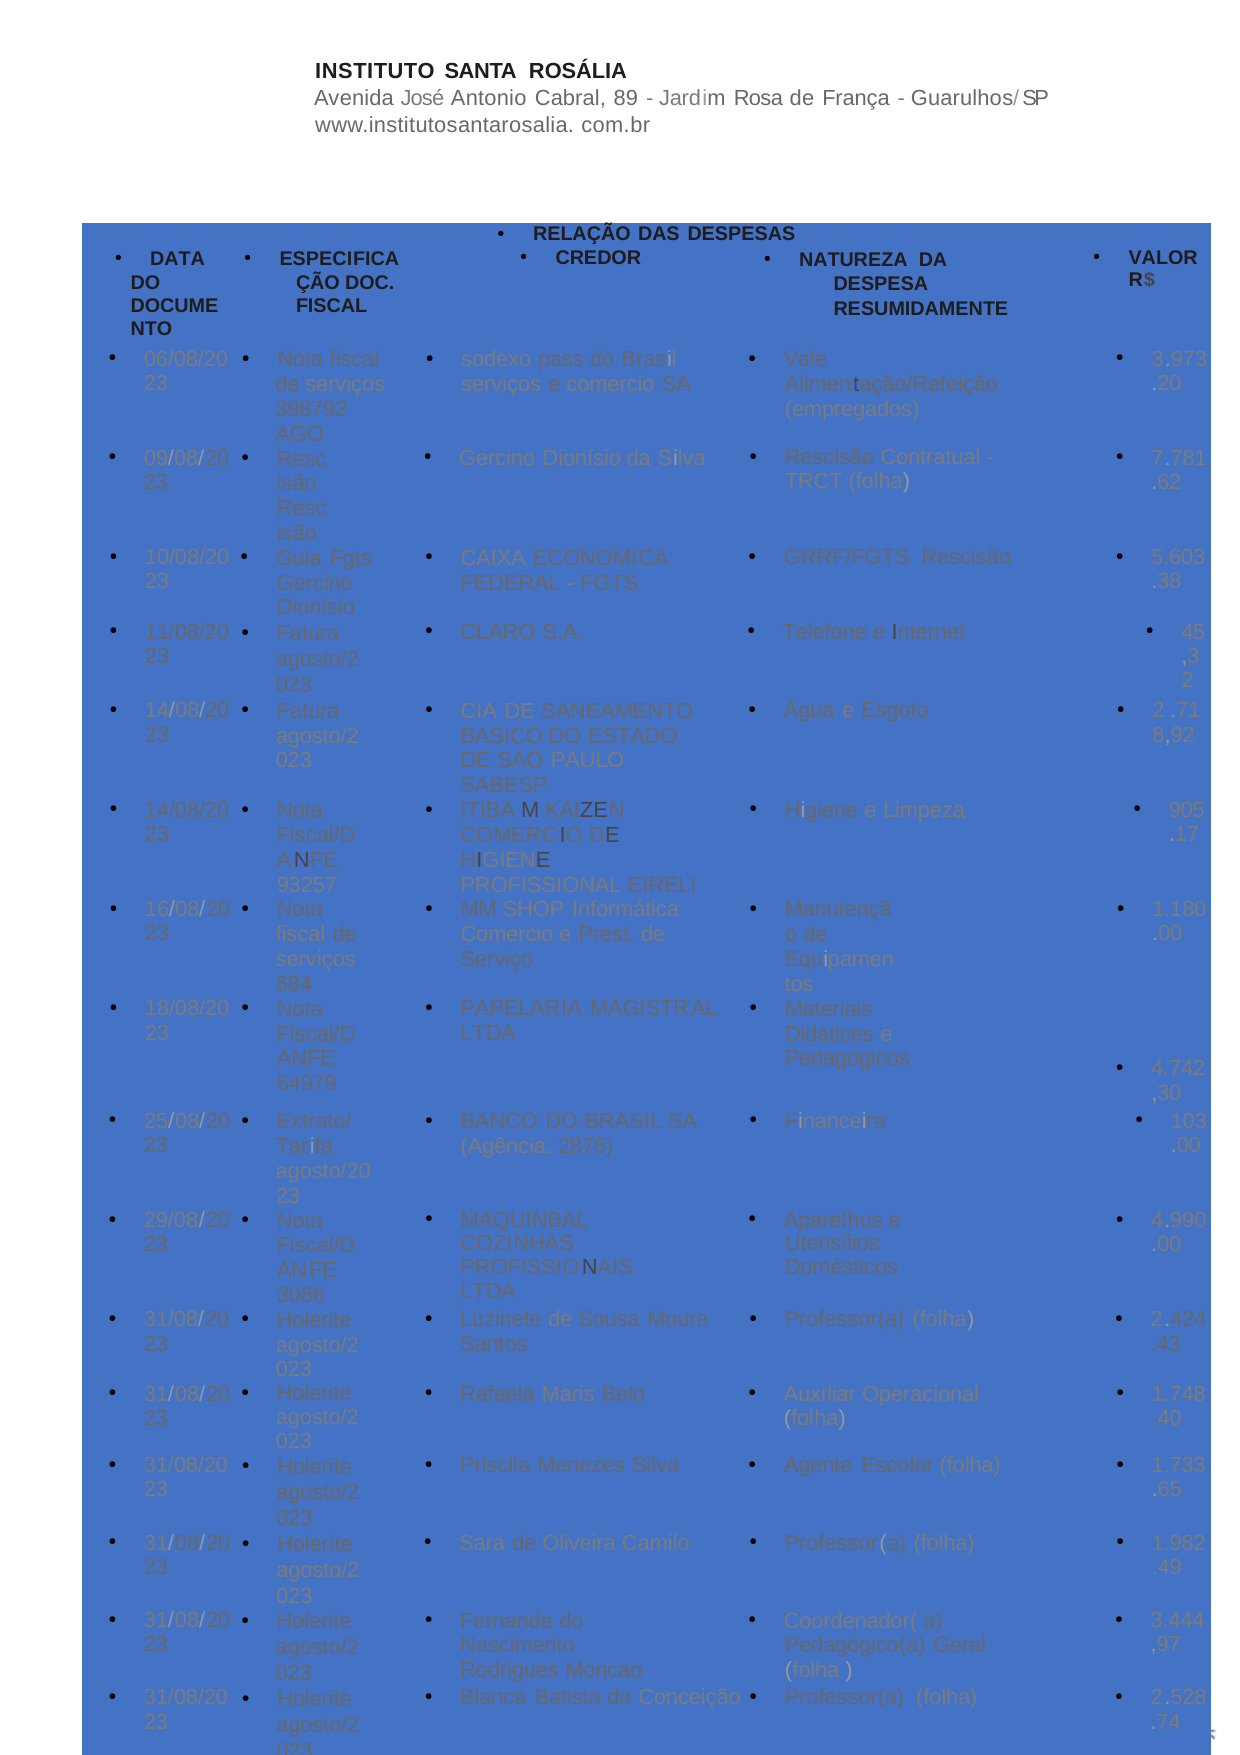

INSTITUTO SANTA ROSÁLIA
Avenida José Antonio Cabral, 89 - Jardim Rosa de França - Guarulhos/SP www.institutosantarosalia. com.br
| RELAÇÃO DAS DESPESAS | | | | |
| --- | --- | --- | --- | --- |
| DATA DO DOCUMENTO | ESPECIFICAÇÃO DOC. FISCAL | CREDOR | NATUREZA DA DESPESA RESUMIDAMENTE | VALOR R$ |
| 06/08/2023 | Nota fiscal de serviços 398792 AGO | sodexo pass do Brasil serviços e comercio SA | Vale Alimentação/Refeição (empregados) | 3.973.20 |
| 09/08/2023 | Rescisão Rescisão | Gercino Dionísio da Silva | Rescisão Contratual - TRCT (folha) | 7.781.62 |
| 10/08/2023 | Guia Fgts Gercino Dionísio | CAIXA ECONOMICA FEDERAL - FGTS | GRRF/FGTS Rescisão | 5.603 .38 |
| 11/08/2023 | Fatura agosto/2023 | CLARO S.A. | Telefone e Internet | 45 ,32 |
| 14/08/2023 | Fatura agosto/2023 | CIA DE SANEAMENTO BASICO DO ESTADO DE SAO PAULO SABESP | Agua e Esgoto | 2 .718,92 |
| 14/08/2023 | Nota Fiscal/DANFE 93257 | ITIBA M KAIZEN COMERCIO DE HIGIENE PROFISSIONAL EIRELI | Higiene e Limpeza | 905 .17 |
| 16/08/2023 | Nota fiscal de serviços 684 | MM SHOP Informática Comercio e Prest. de Serviço | Manutenção de Equipamentos | 1.180.00 |
| 18/08/2023 | Nota Fiscal/DANFE 64979 | PAPELARIA MAGISTRAL LTDA | Materiais Didatices e Pedagógicos | |
| | | | | 4.742 ,30 |
| 25/08/2023 | Extrato/Tarifa agosto/2023 | BANCO DO BRASIL SA (Agência. 2876) | Financeira | 103.00 |
| 29/08/2023 | Nota Fiscal/DANFE 3086 | MAQUINBAL COZINHAS PROFISSIONAIS LTDA | Aparelhos e Utensílios Domésticos | 4.990.00 |
| 31/08/2023 | Holerite agosto/2023 | Luzinete de Sousa Moura Santos | Professor(a) (folha) | 2.424.43 |
| 31/08/2023 | Holerite agosto/2023 | Rafaela Maris Belo | Auxiliar Operacional (folha) | 1.748.40 |
| 31/08/2023 | Holerite agosto/2023 | Priscila Menezes Silva | Agente Escolar (folha) | 1.733.65 |
| 31/08/2023 | Holeríte agosto/2023 | Sara de Oliveira Camilo | Professor(a) (folha) | 1.982.49 |
| 31/08/2023 | Holerite agosto/2023 | Fernanda do Nascimento Rodrigues Moncao | Coordenador( a) Pedagógico(a) Geral (folha ) | 3.444 ,97 |
| 31/08/2023 | Holerite agosto/2023 | Bianca Batista da Conceição | Professor(a) (folha) | 2.528.74 |
| 31/08/2023 | Holerlte agosto/2023 | Mercedes Corte | Assistente Administrativo (folha) | 2.938,67 |
| 31/08/2023 | Holerite agosto/2023 | Valdemira Santana dos Santos Paiva | Professor(a) (folha) | 2.528.74 |
| 31/08/2023 | Holerite agosto/2023 | Camila Antunes Freitas | Professor(a) (folha) | 2.424.43 |
| 31/08/ 2023 | Holerite agosto/2023 | Maria Josefa Lopes de Oliveira | Cozinheiro(a) (folha) | |
1.657,81